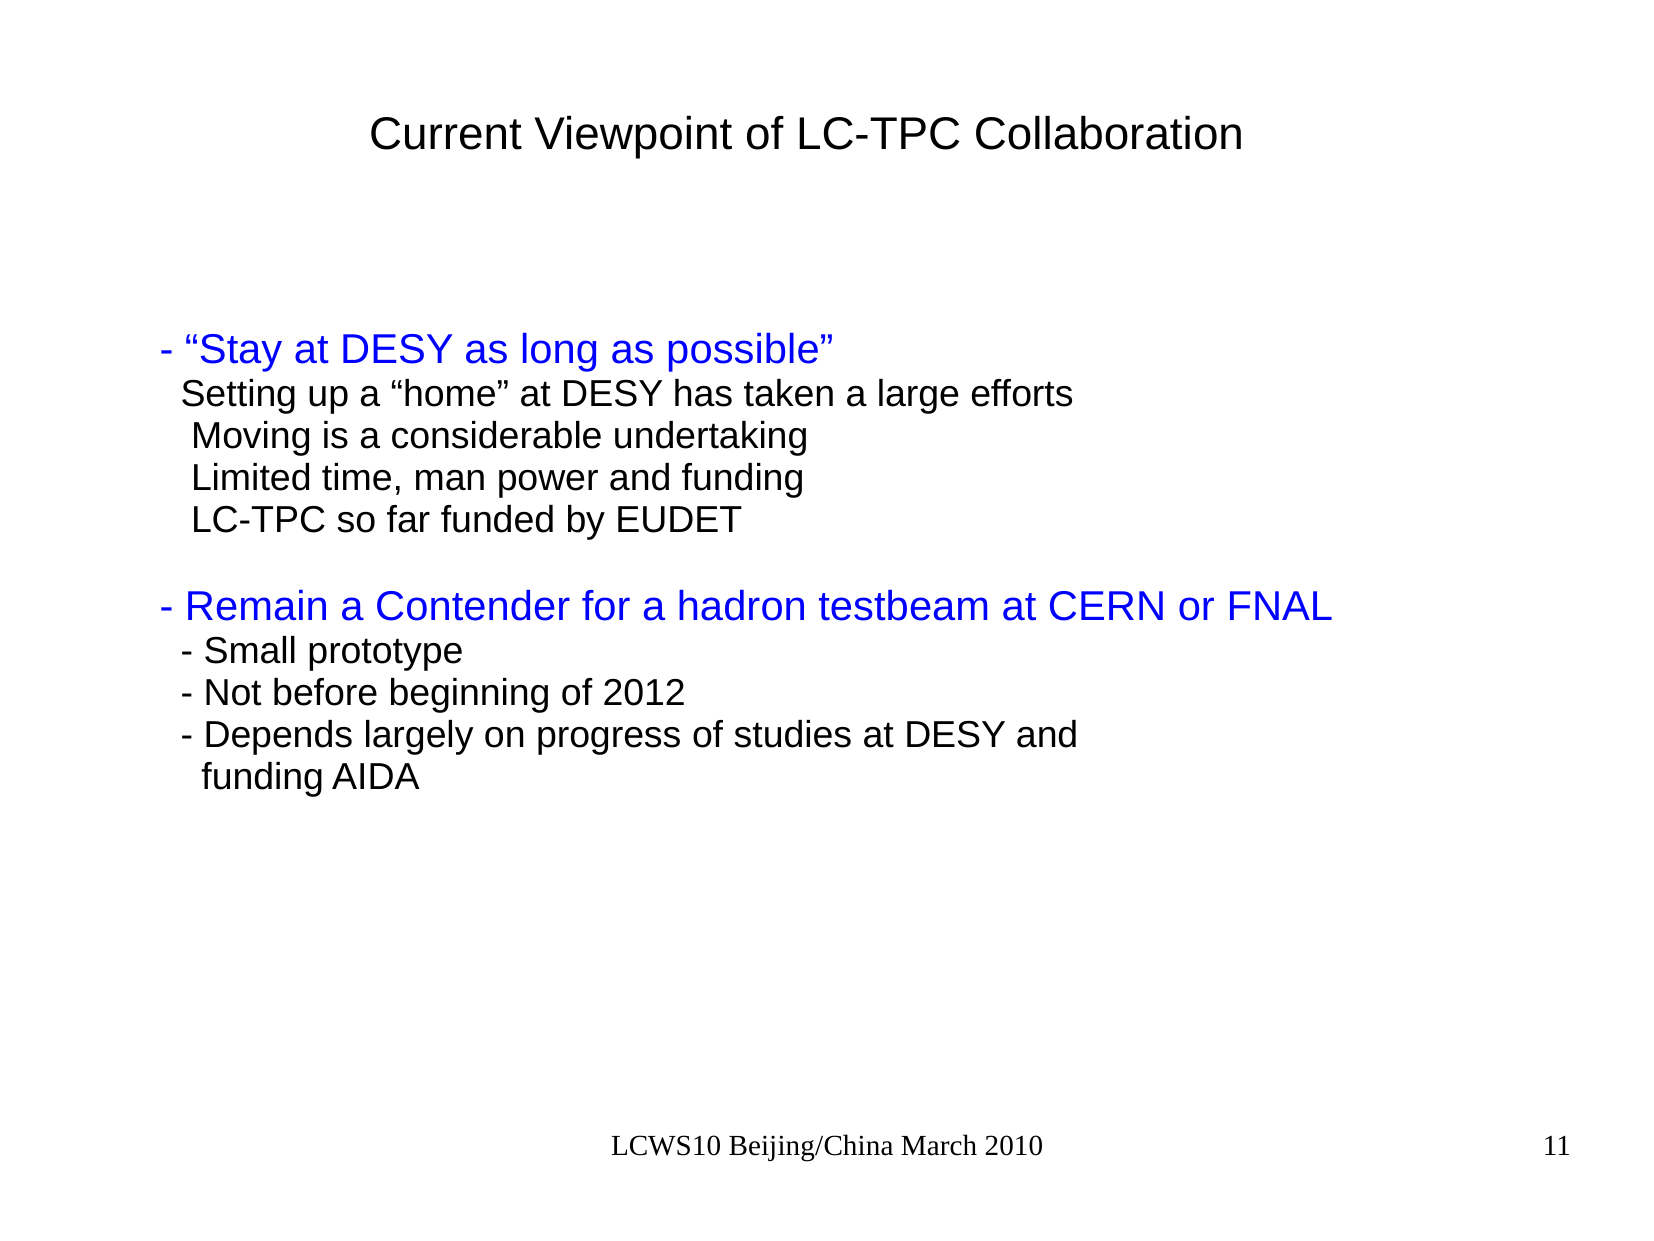

Current Viewpoint of LC-TPC Collaboration
- “Stay at DESY as long as possible”
 Setting up a “home” at DESY has taken a large efforts
 Moving is a considerable undertaking
 Limited time, man power and funding
 LC-TPC so far funded by EUDET
- Remain a Contender for a hadron testbeam at CERN or FNAL
 - Small prototype
 - Not before beginning of 2012
 - Depends largely on progress of studies at DESY and
 funding AIDA
LCWS10 Beijing/China March 2010
11